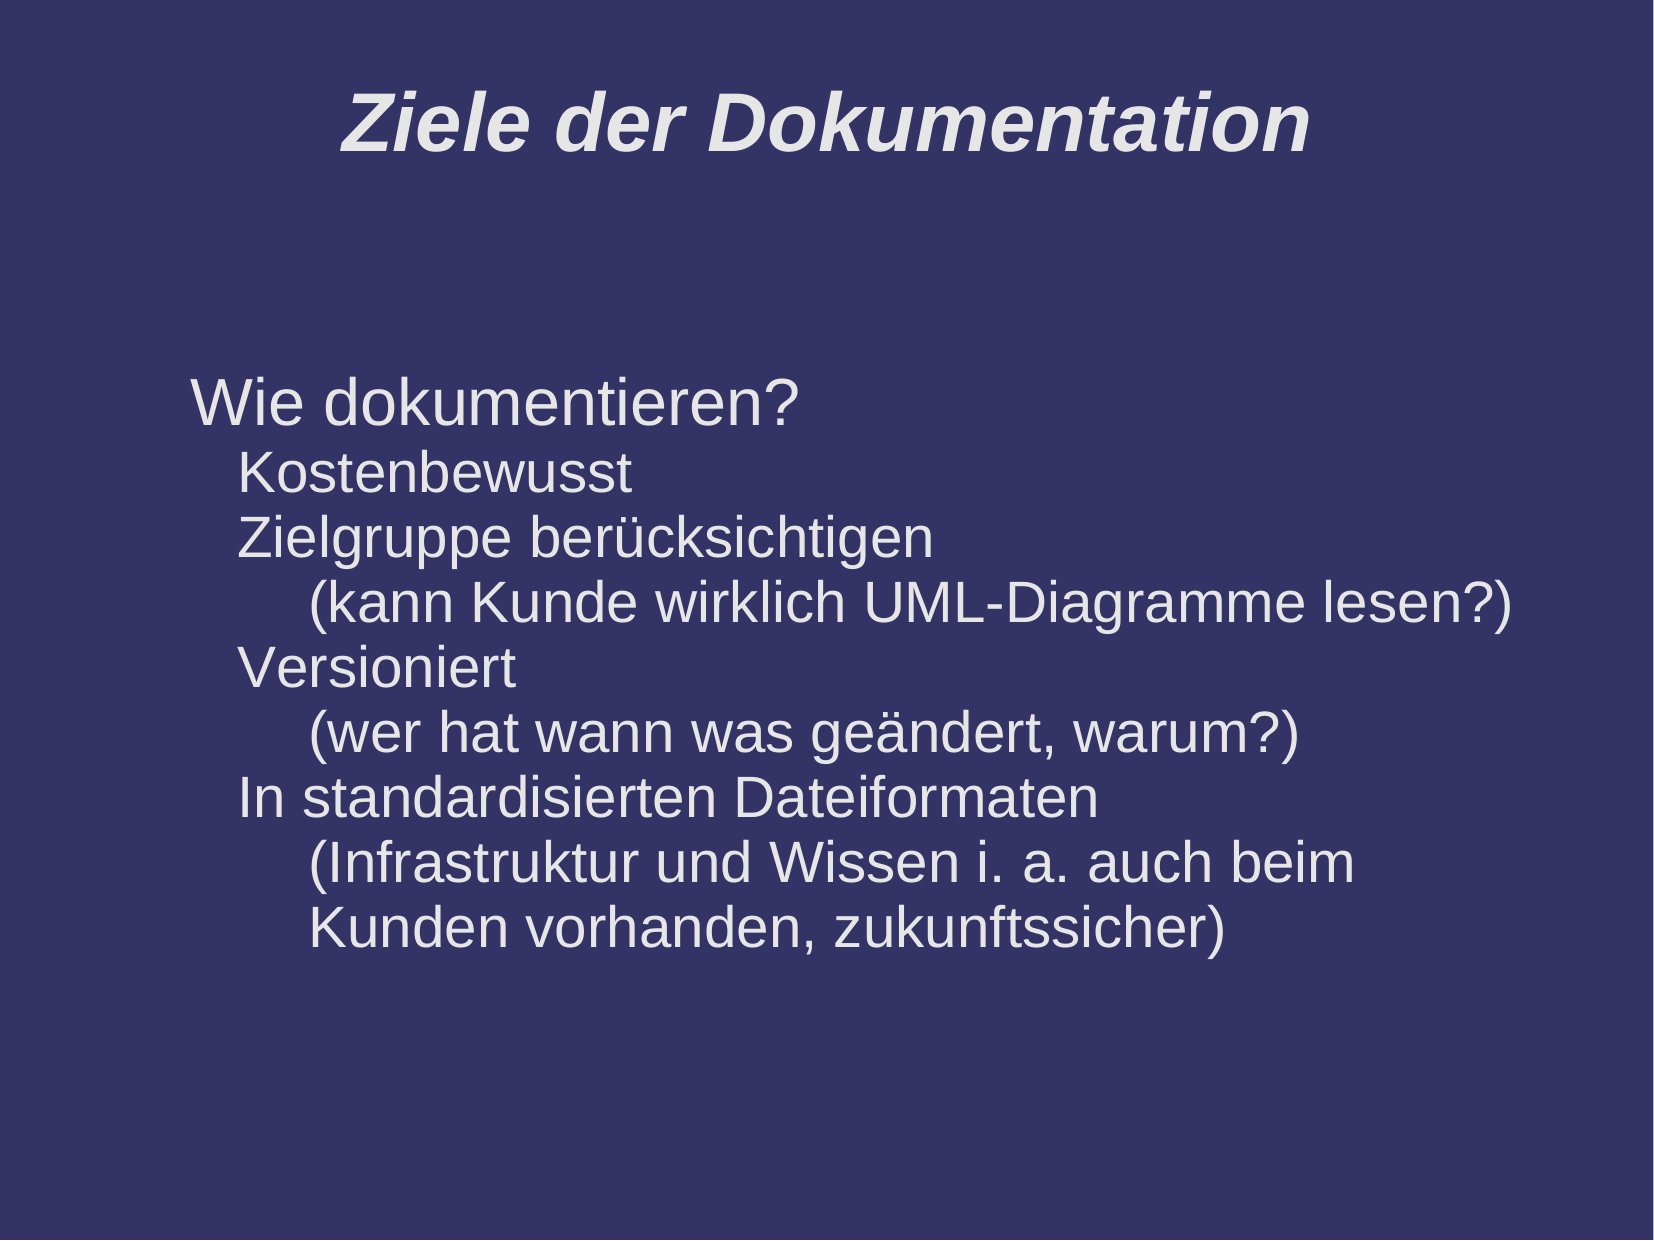

# Ziele der Dokumentation
Wie dokumentieren?
Kostenbewusst
Zielgruppe berücksichtigen
(kann Kunde wirklich UML-Diagramme lesen?)
Versioniert
(wer hat wann was geändert, warum?)
In standardisierten Dateiformaten
(Infrastruktur und Wissen i. a. auch beim Kunden vorhanden, zukunftssicher)